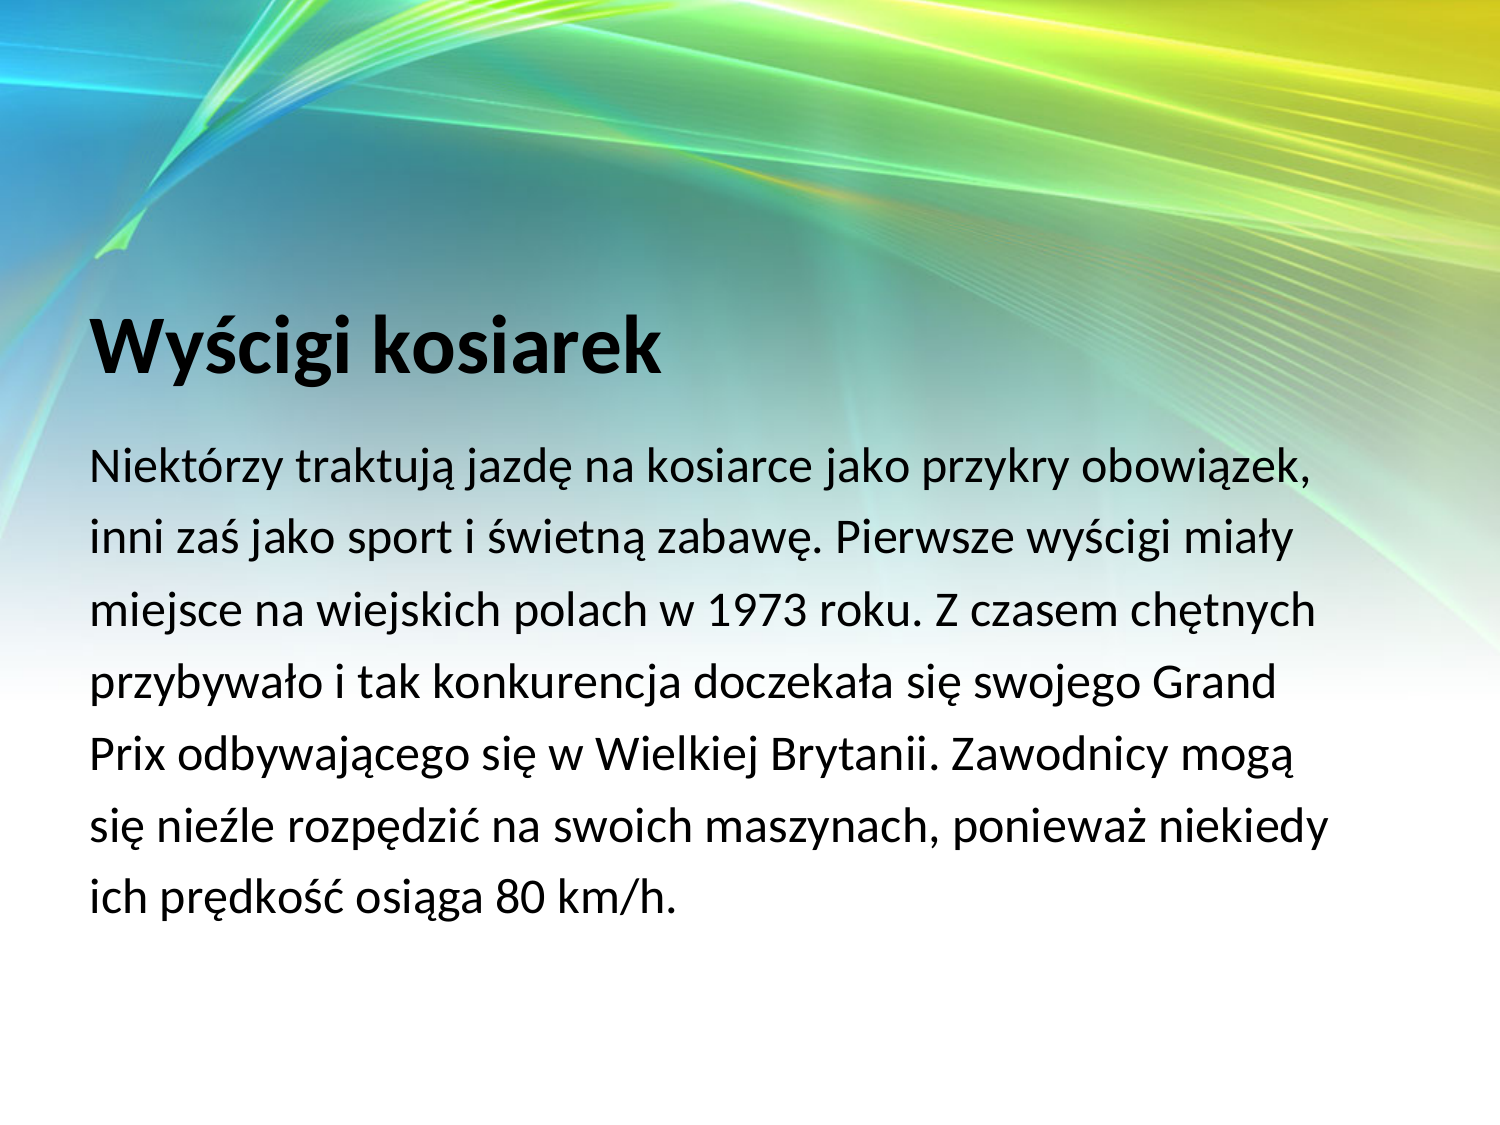

Wyścigi kosiarek
Niektórzy traktują jazdę na kosiarce jako przykry obowiązek, inni zaś jako sport i świetną zabawę. Pierwsze wyścigi miały miejsce na wiejskich polach w 1973 roku. Z czasem chętnych przybywało i tak konkurencja doczekała się swojego Grand Prix odbywającego się w Wielkiej Brytanii. Zawodnicy mogą się nieźle rozpędzić na swoich maszynach, ponieważ niekiedy ich prędkość osiąga 80 km/h.